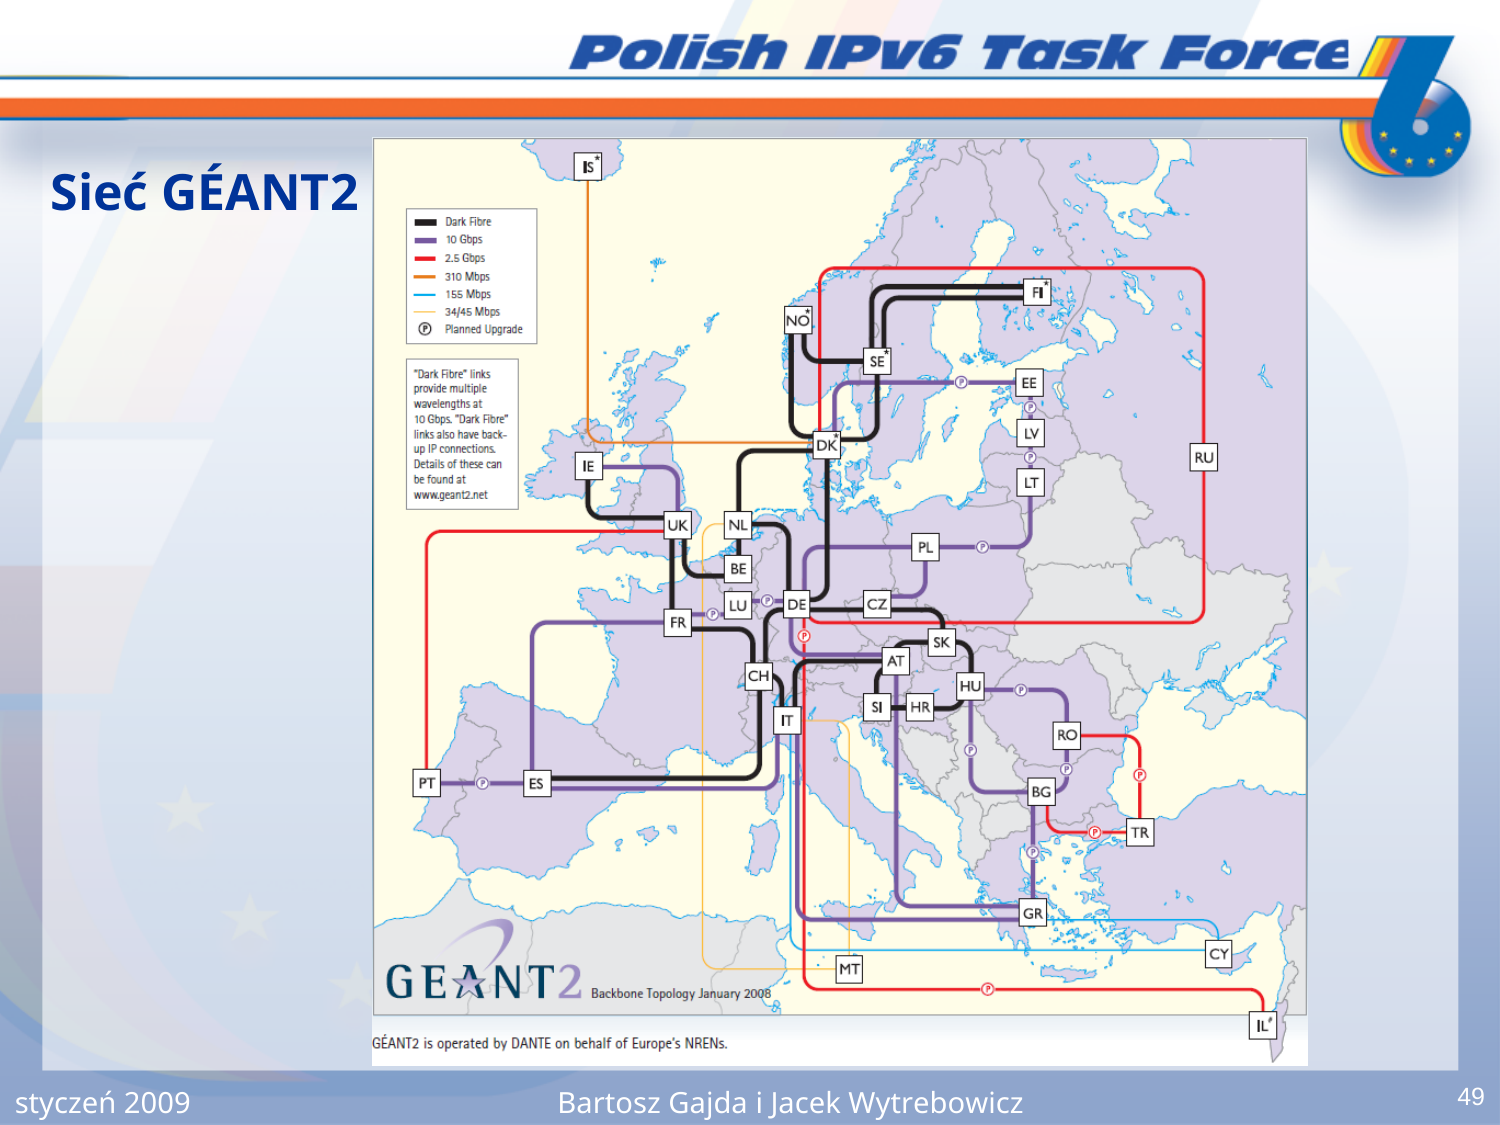

Sieć GÉANT2
styczeń 2009
Bartosz Gajda i Jacek Wytrebowicz
49